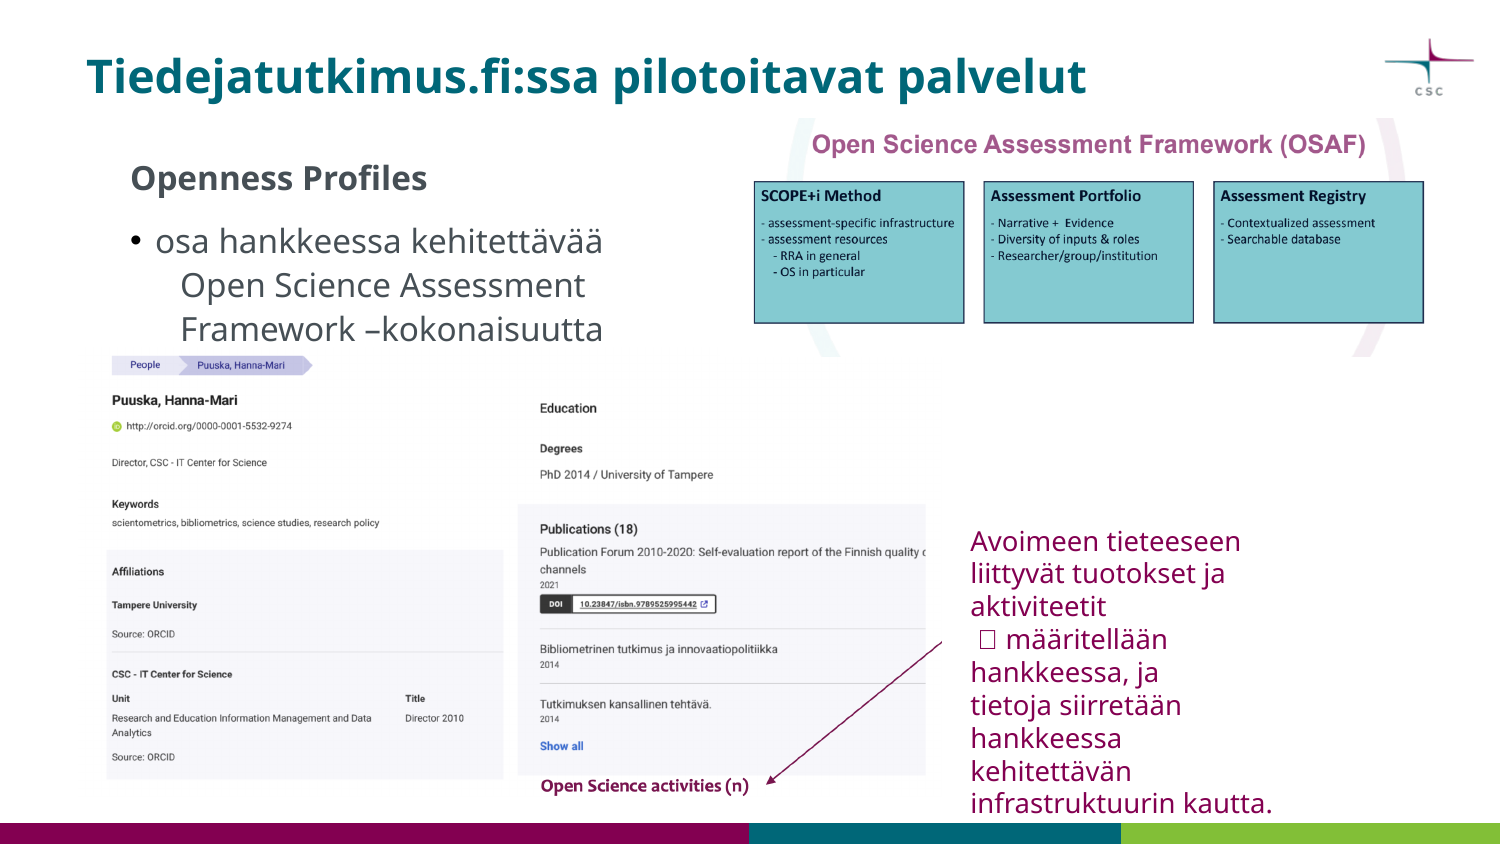

# Tiedejatutkimus.fi:ssa pilotoitavat palvelut
Openness Profiles
osa hankkeessa kehitettävää Open Science Assessment Framework –kokonaisuutta
Avoimeen tieteeseen liittyvät tuotokset ja aktiviteetit
  määritellään
hankkeessa, ja
tietoja siirretään
hankkeessa
kehitettävän
infrastruktuurin kautta.